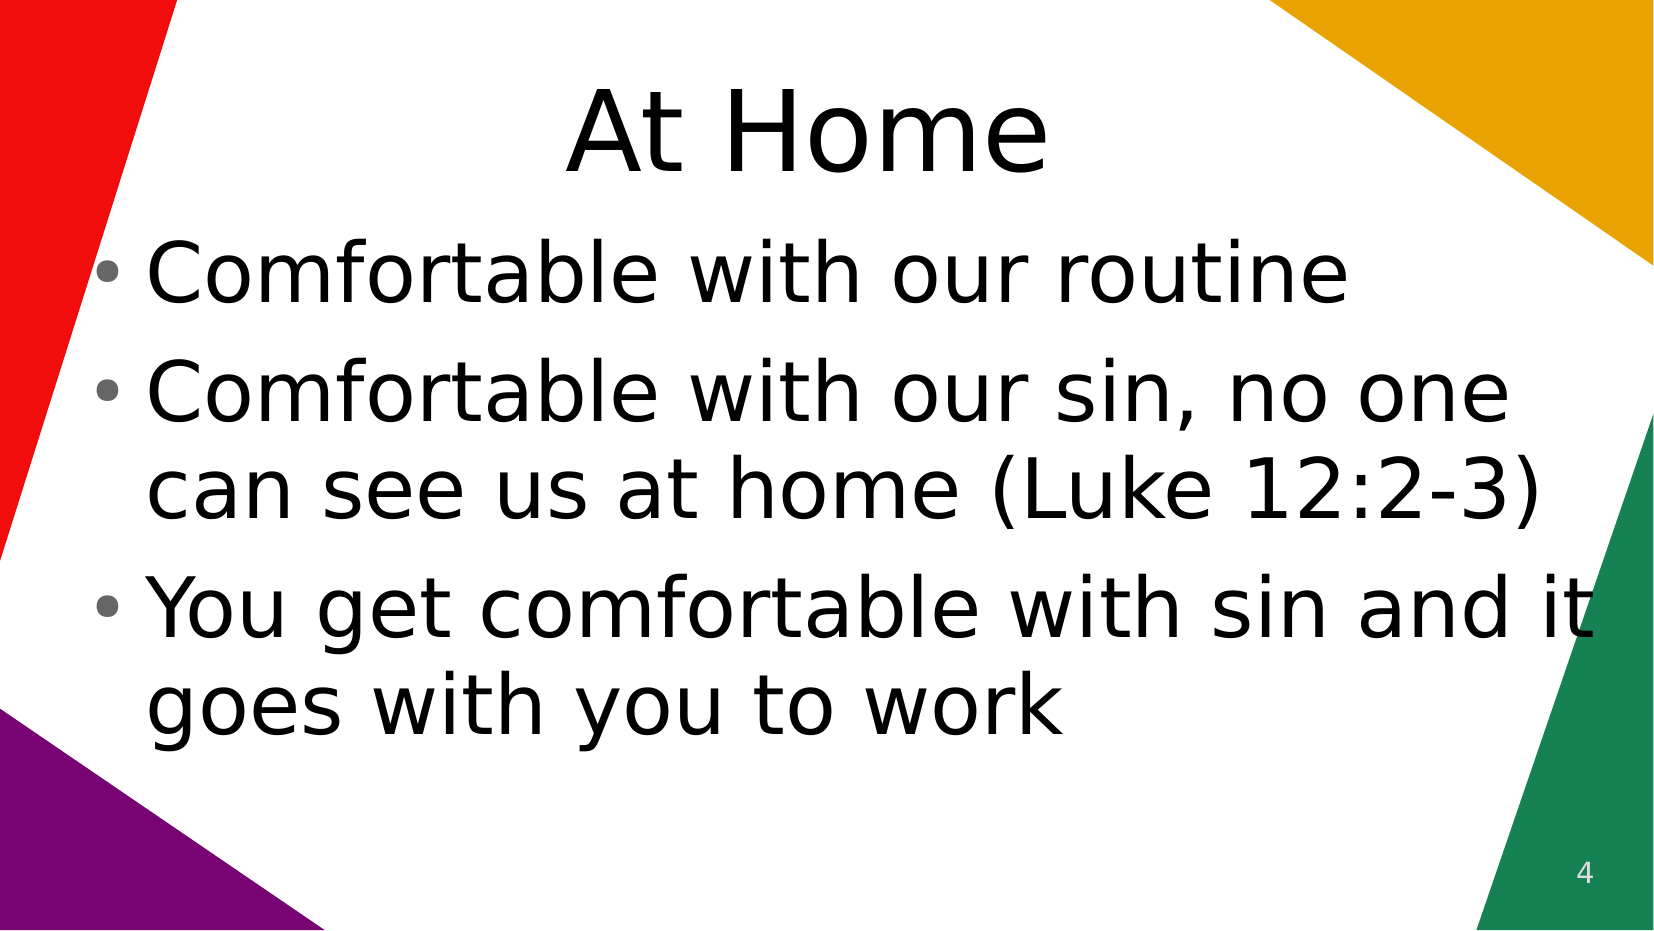

# At Home
Comfortable with our routine
Comfortable with our sin, no one can see us at home (Luke 12:2-3)
You get comfortable with sin and it goes with you to work
4